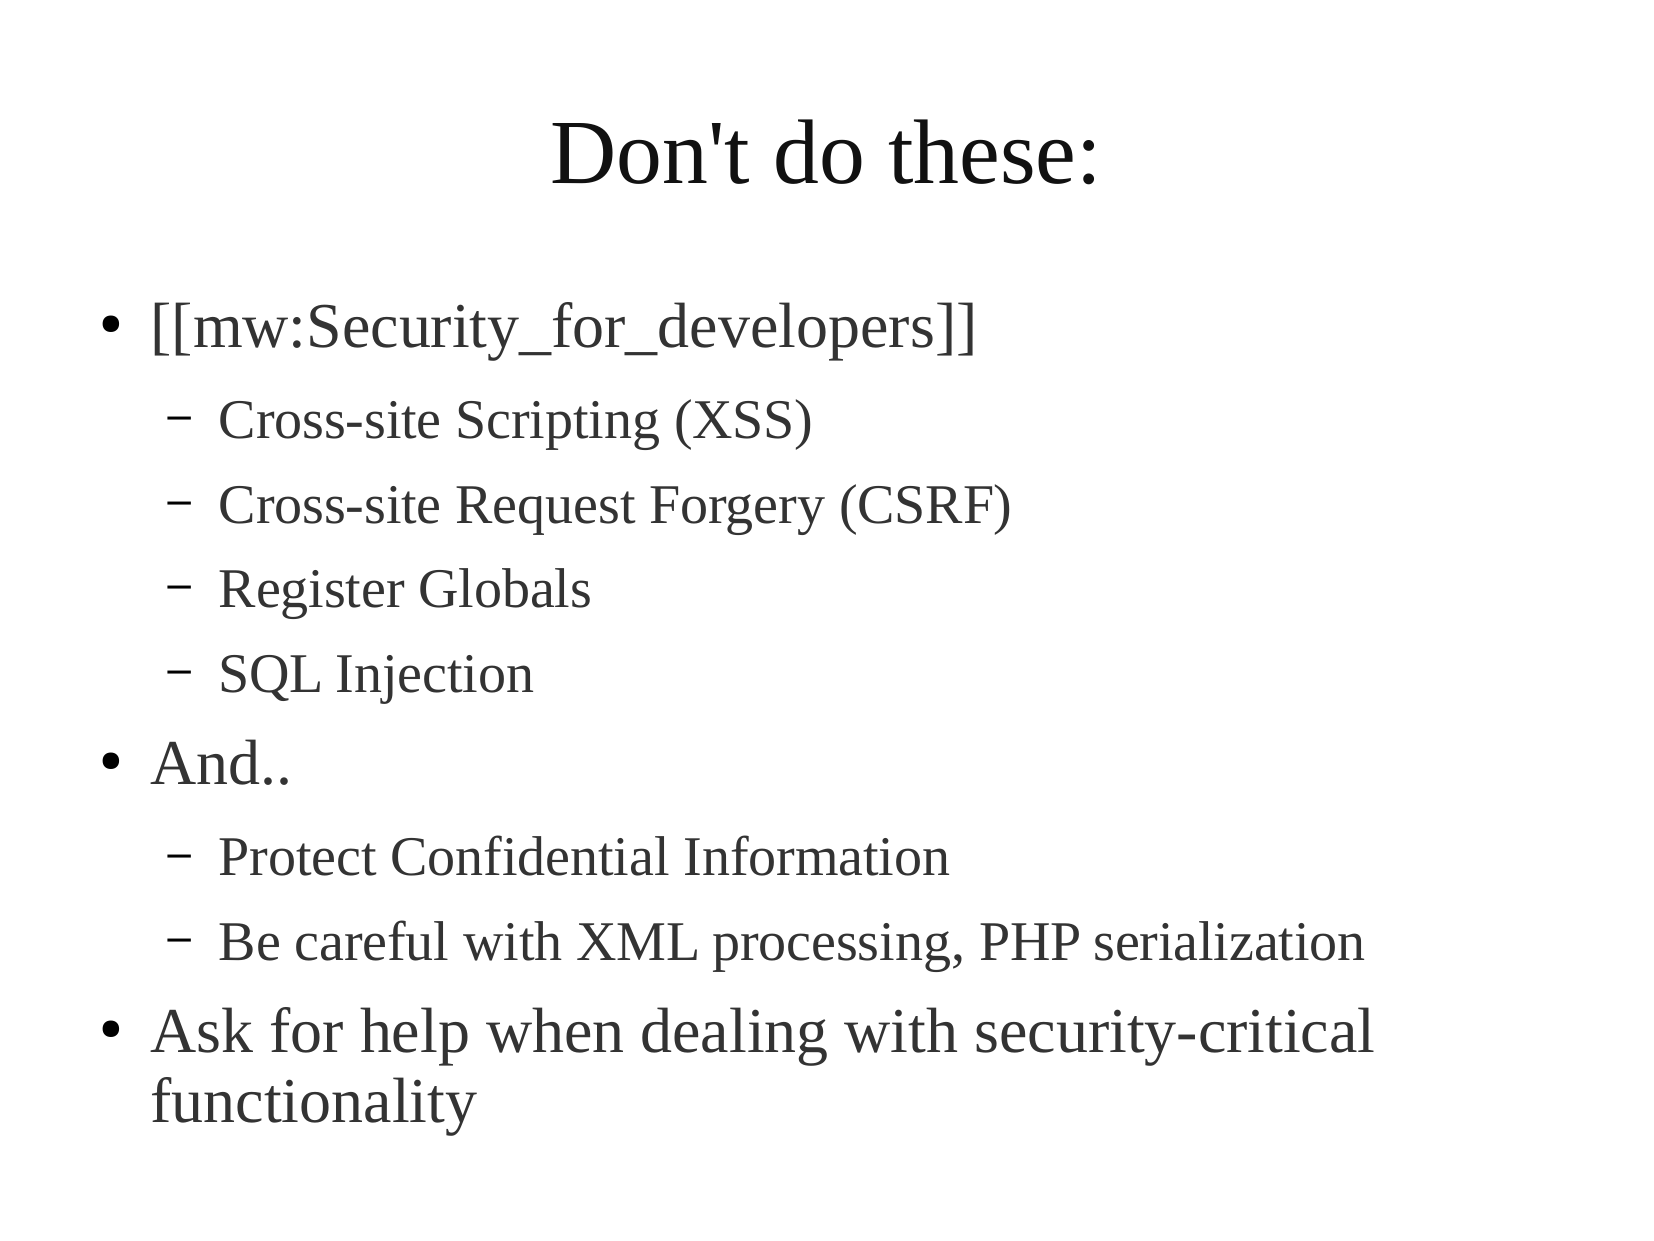

# Don't do these:
[[mw:Security_for_developers]]
Cross-site Scripting (XSS)
Cross-site Request Forgery (CSRF)
Register Globals
SQL Injection
And..
Protect Confidential Information
Be careful with XML processing, PHP serialization
Ask for help when dealing with security-critical functionality